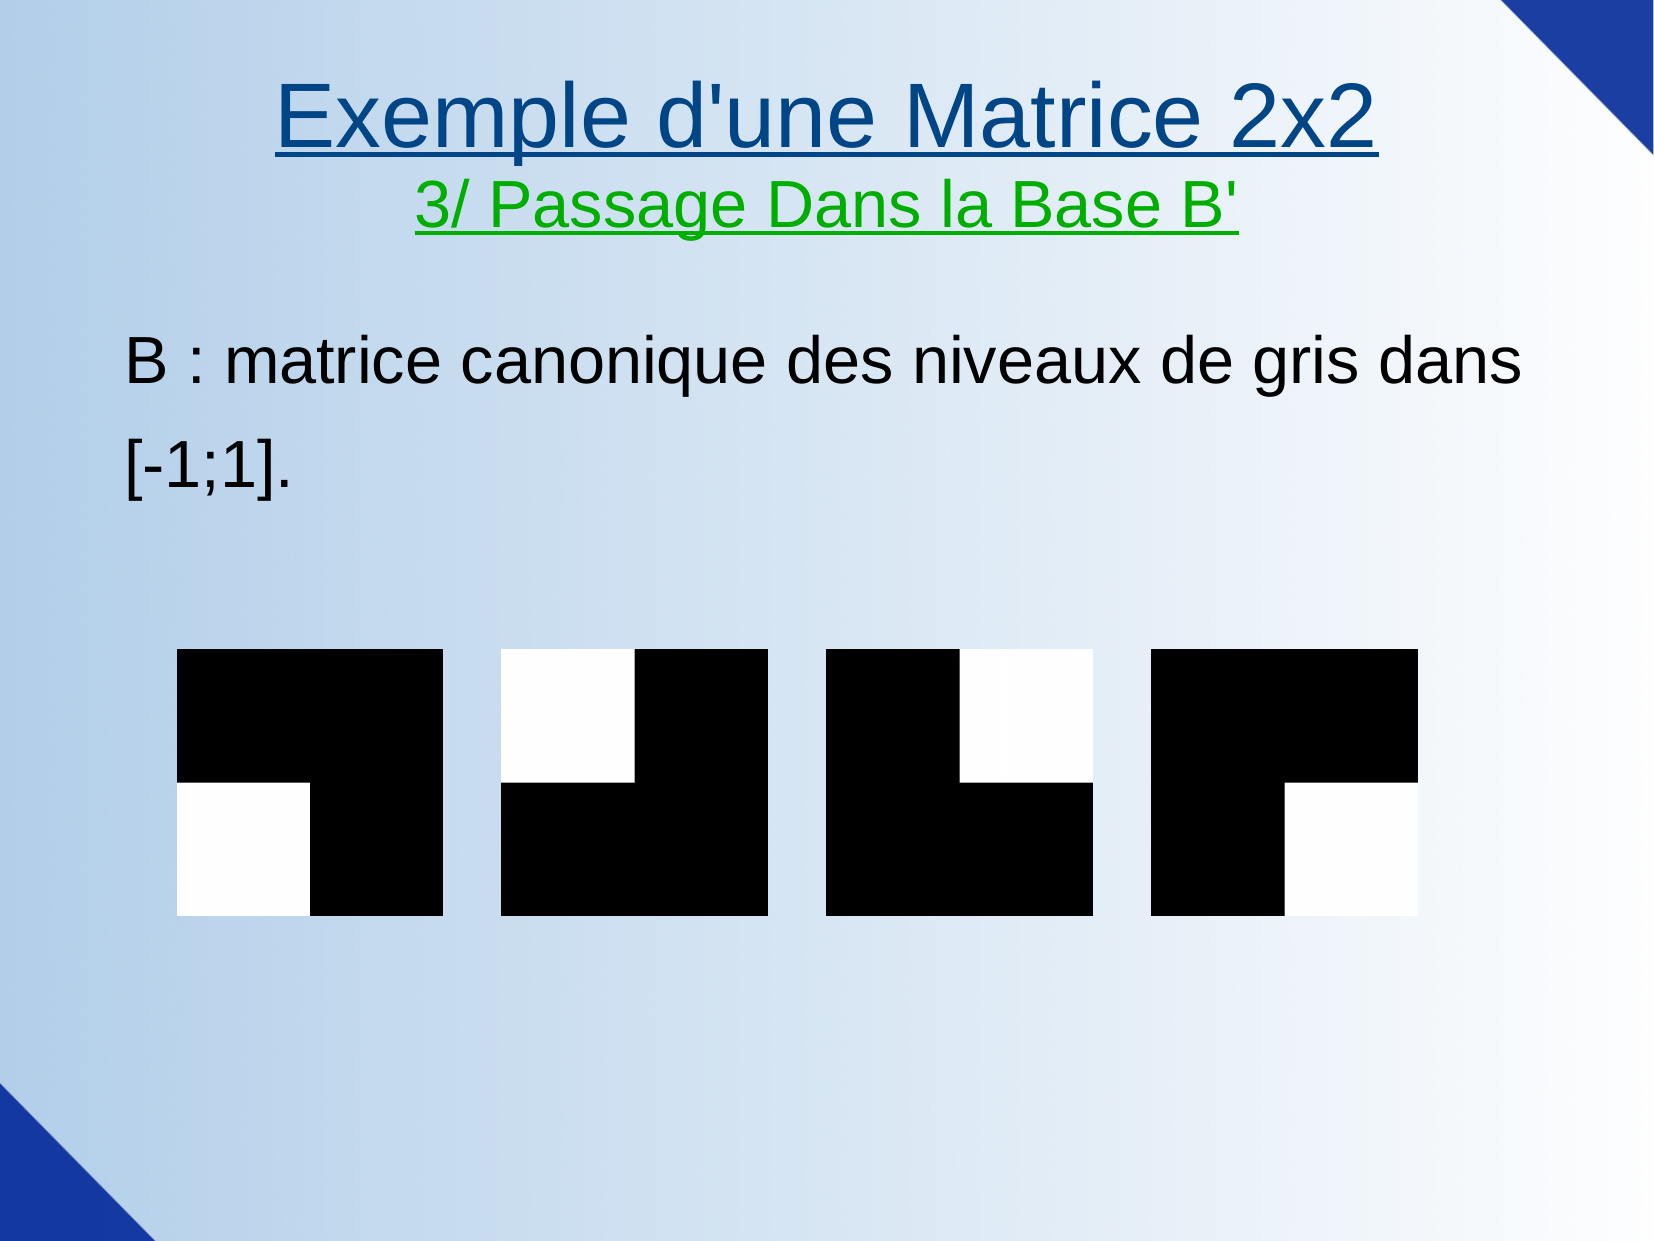

# Exemple d'une Matrice 2x2 3/ Passage Dans la Base B'
 B : matrice canonique des niveaux de gris dans
 [-1;1].